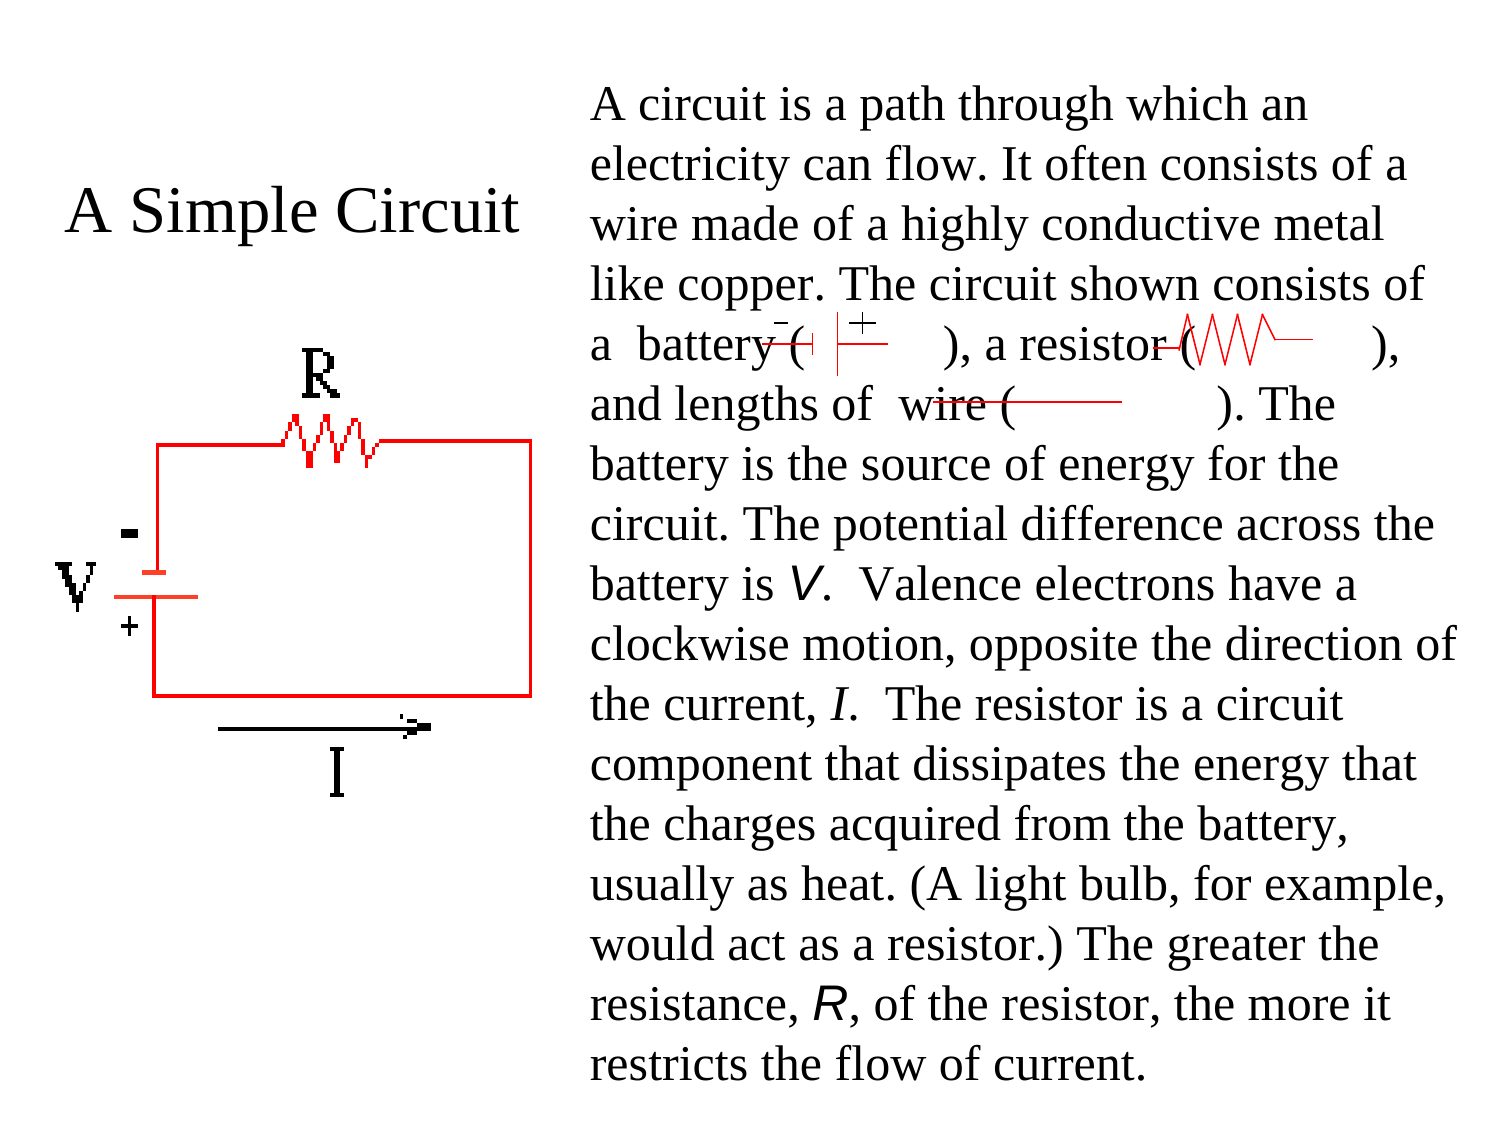

A circuit is a path through which an electricity can flow. It often consists of a wire made of a highly conductive metal like copper. The circuit shown consists of a battery ( ), a resistor ( ), and lengths of wire ( ). The battery is the source of energy for the circuit. The potential difference across the battery is V. Valence electrons have a clockwise motion, opposite the direction of the current, I. The resistor is a circuit component that dissipates the energy that the charges acquired from the battery, usually as heat. (A light bulb, for example, would act as a resistor.) The greater the resistance, R, of the resistor, the more it restricts the flow of current.
# A Simple Circuit